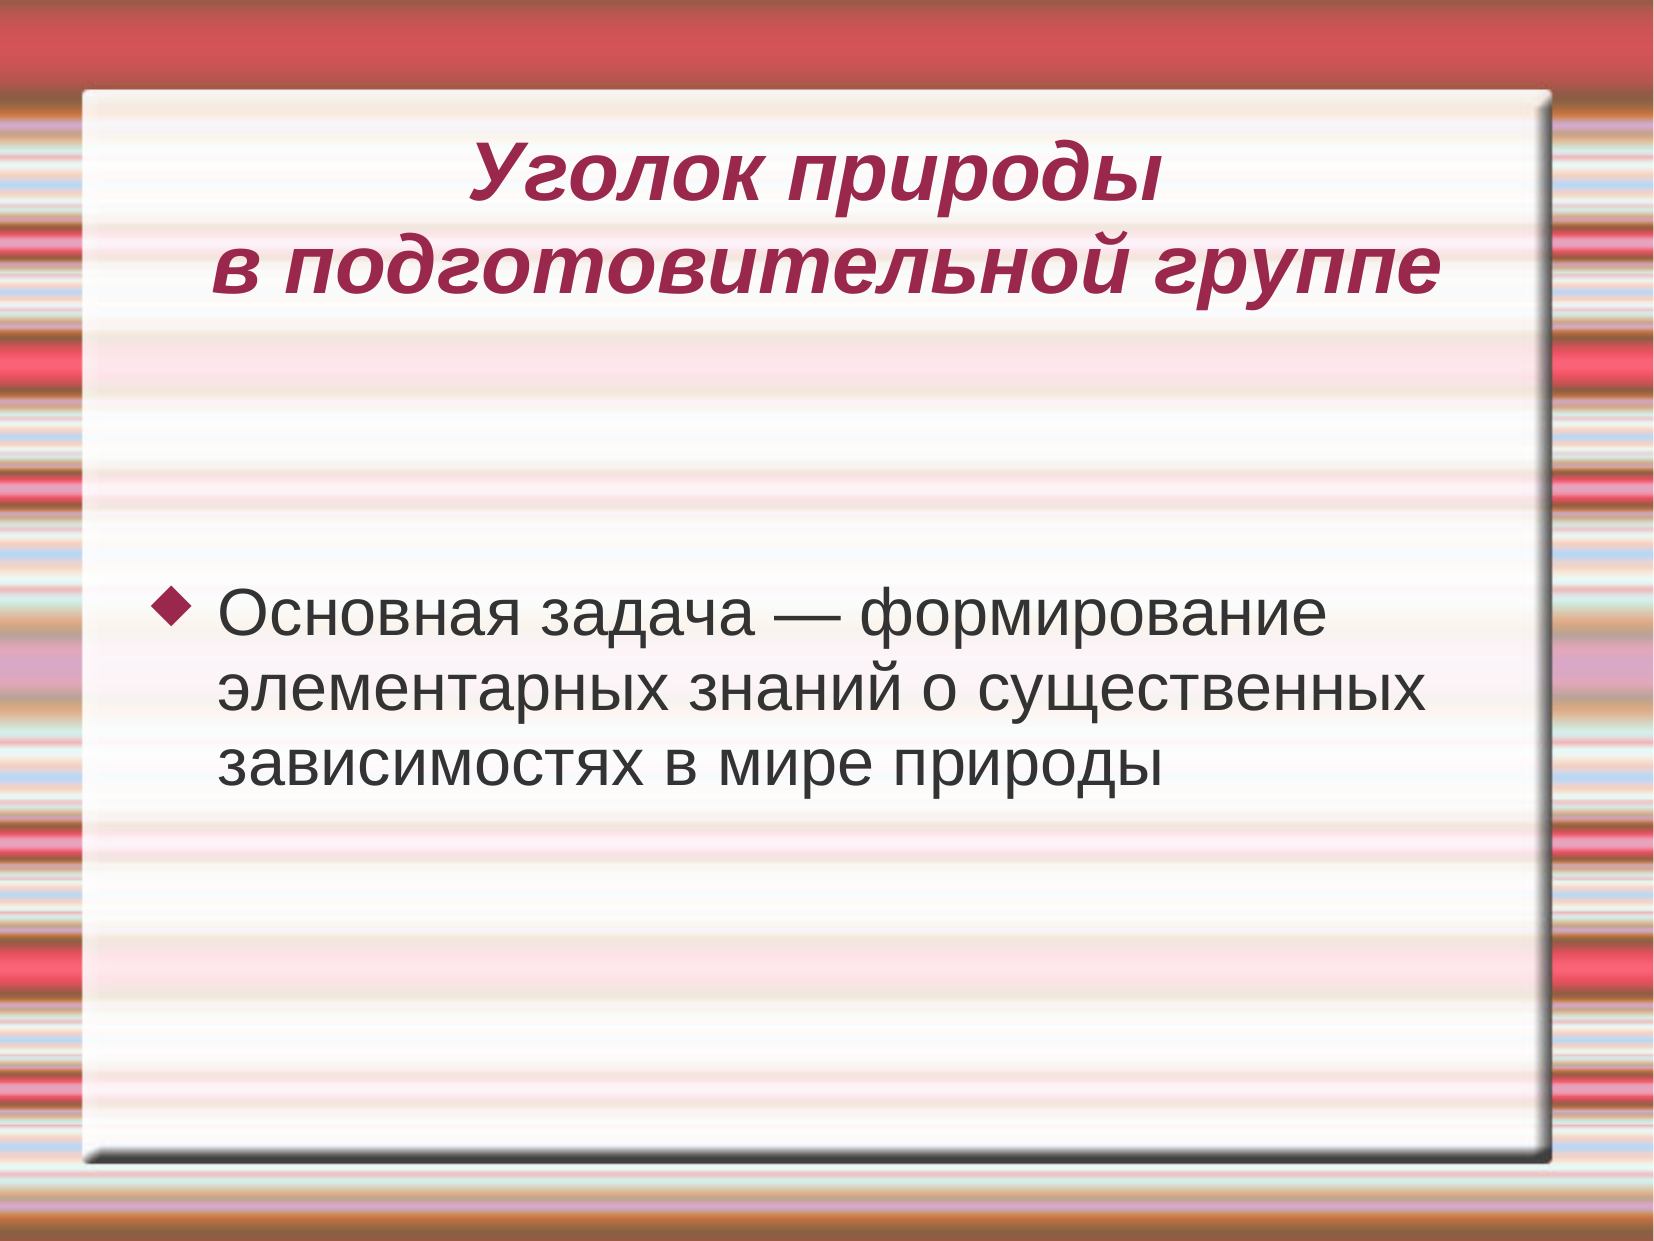

# Уголок природы в подготовительной группе
Основная задача — формирование элементарных знаний о существенных зависимостях в мире природы